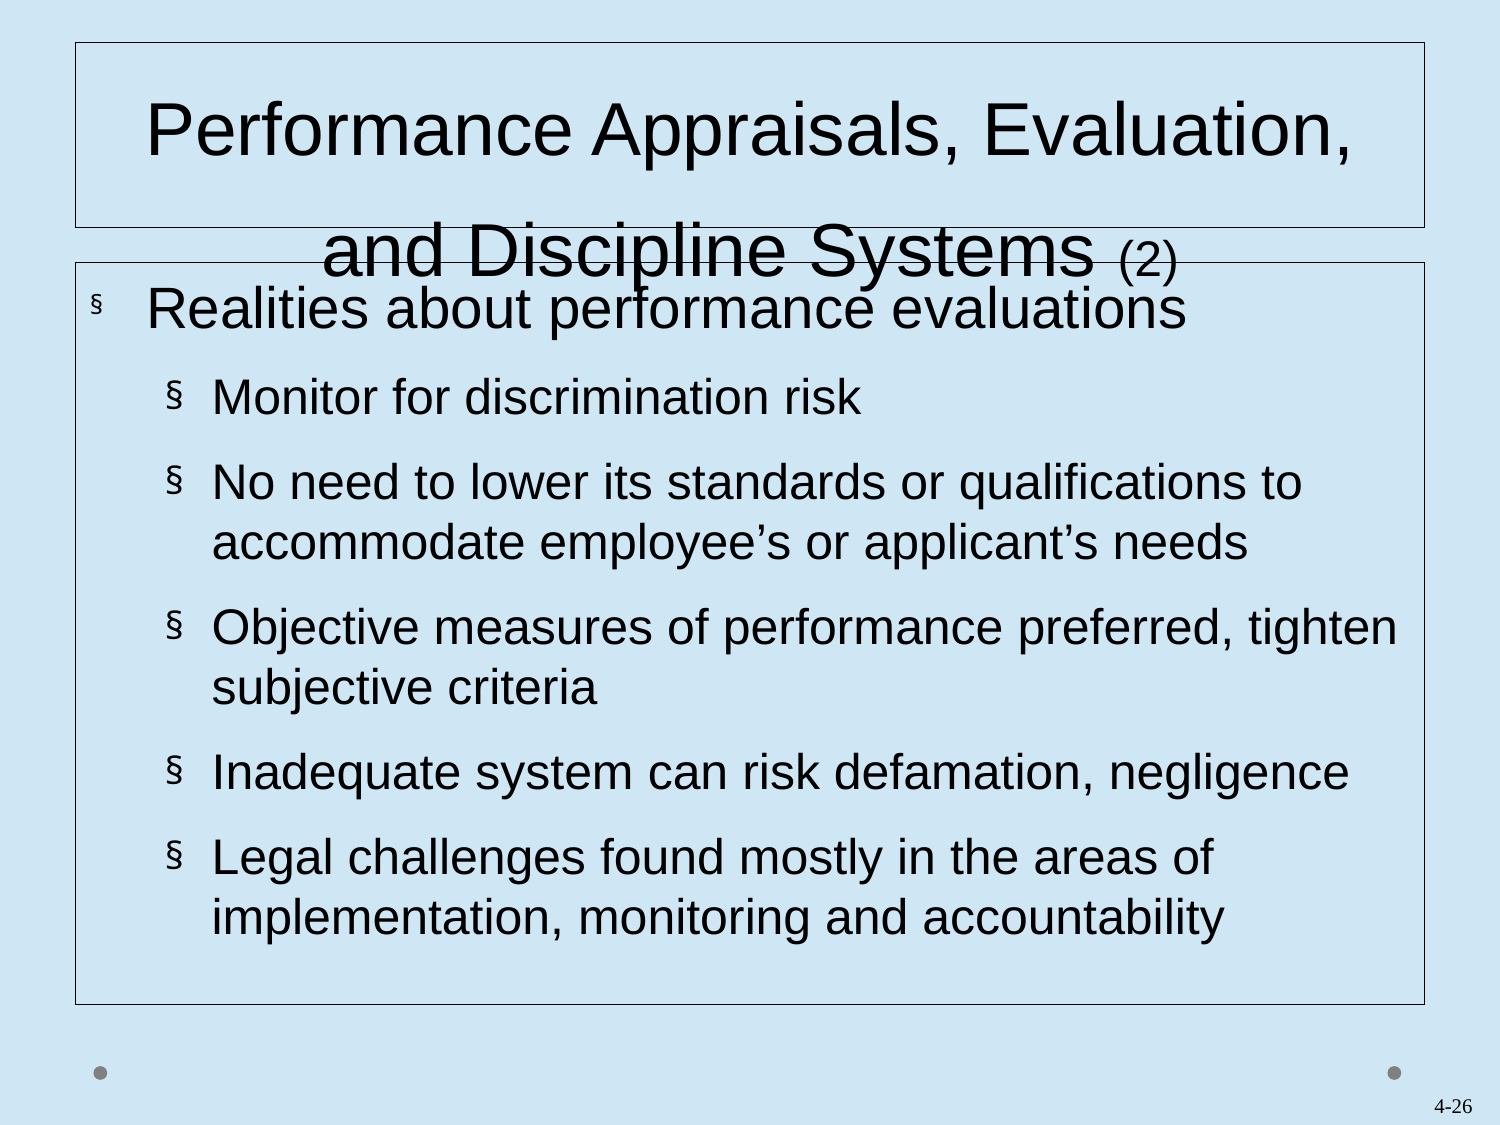

# Performance Appraisals, Evaluation, and Discipline Systems (2)
Realities about performance evaluations
Monitor for discrimination risk
No need to lower its standards or qualifications to accommodate employee’s or applicant’s needs
Objective measures of performance preferred, tighten subjective criteria
Inadequate system can risk defamation, negligence
Legal challenges found mostly in the areas of implementation, monitoring and accountability